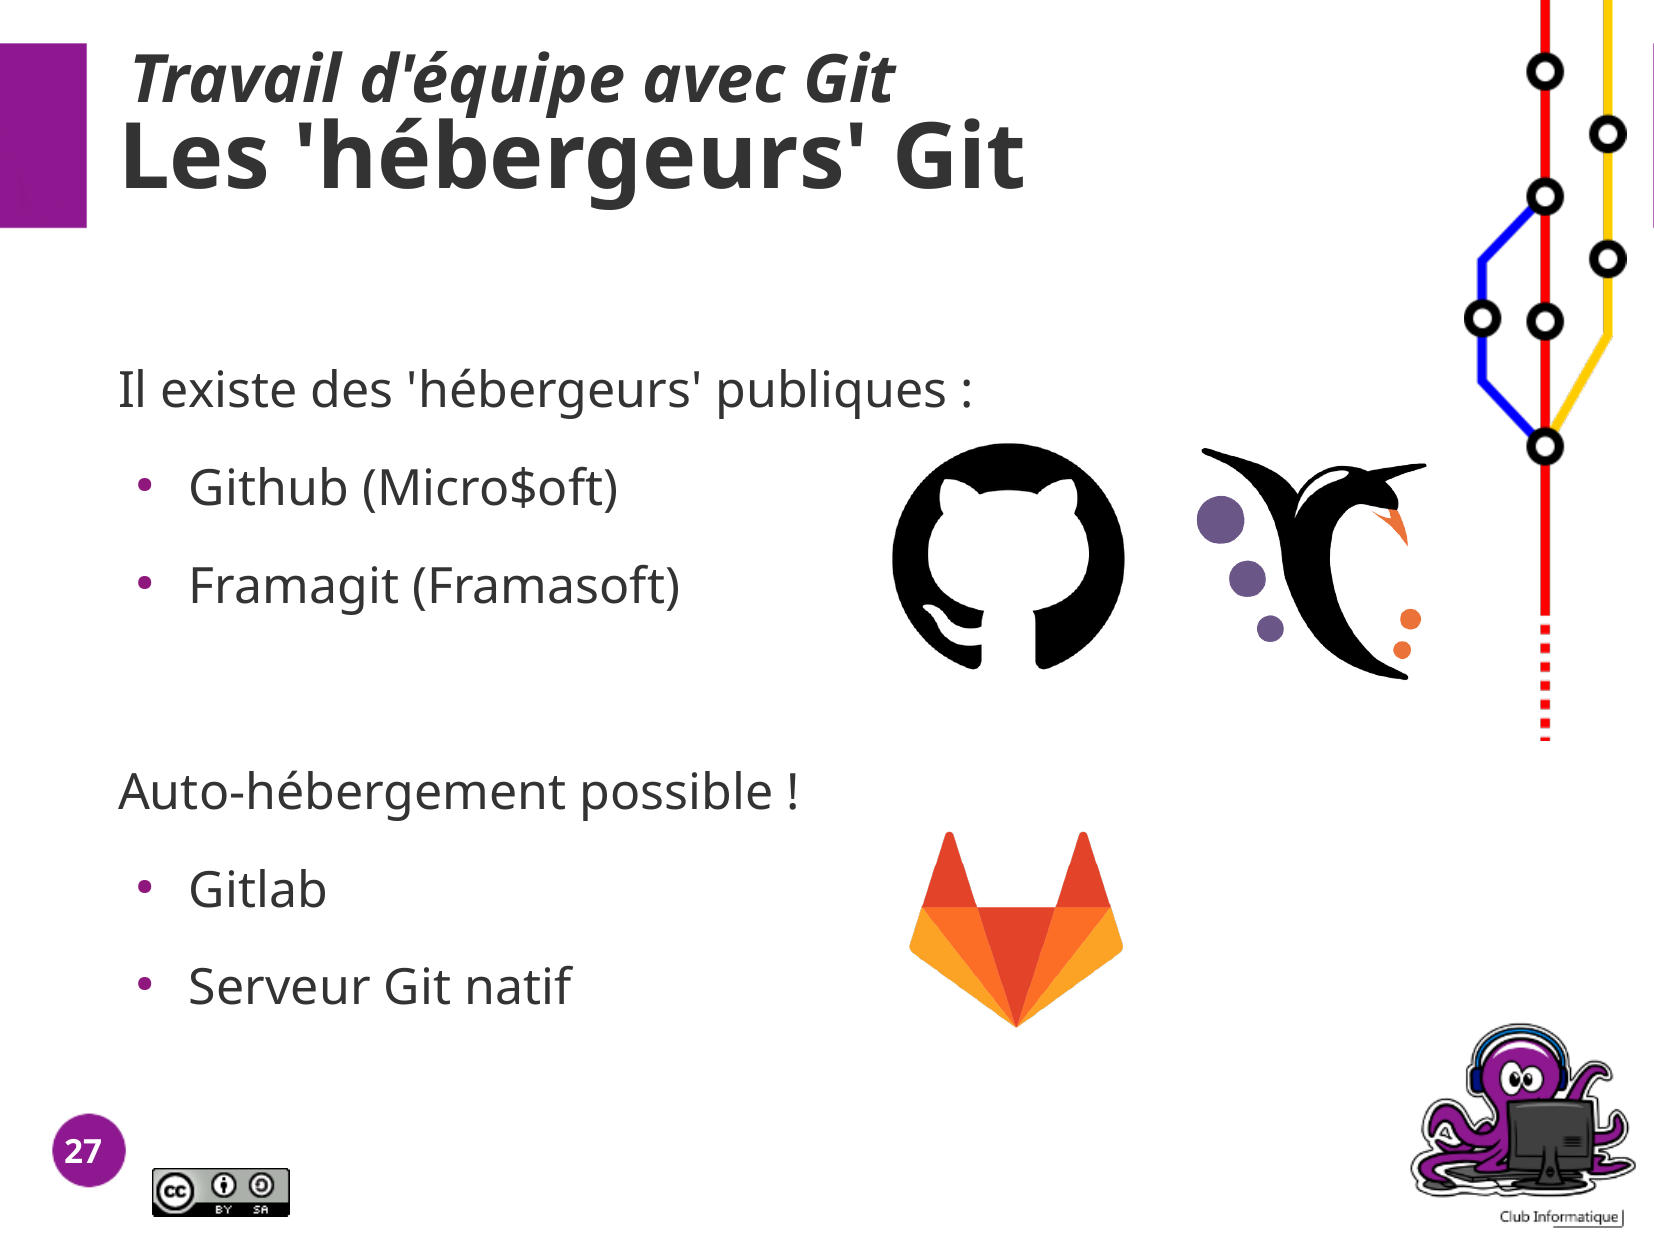

Travail d'équipe avec Git
Les 'hébergeurs' Git
# Il existe des 'hébergeurs' publiques :
Github (Micro$oft)
Framagit (Framasoft)
Auto-hébergement possible !
Gitlab
Serveur Git natif
27